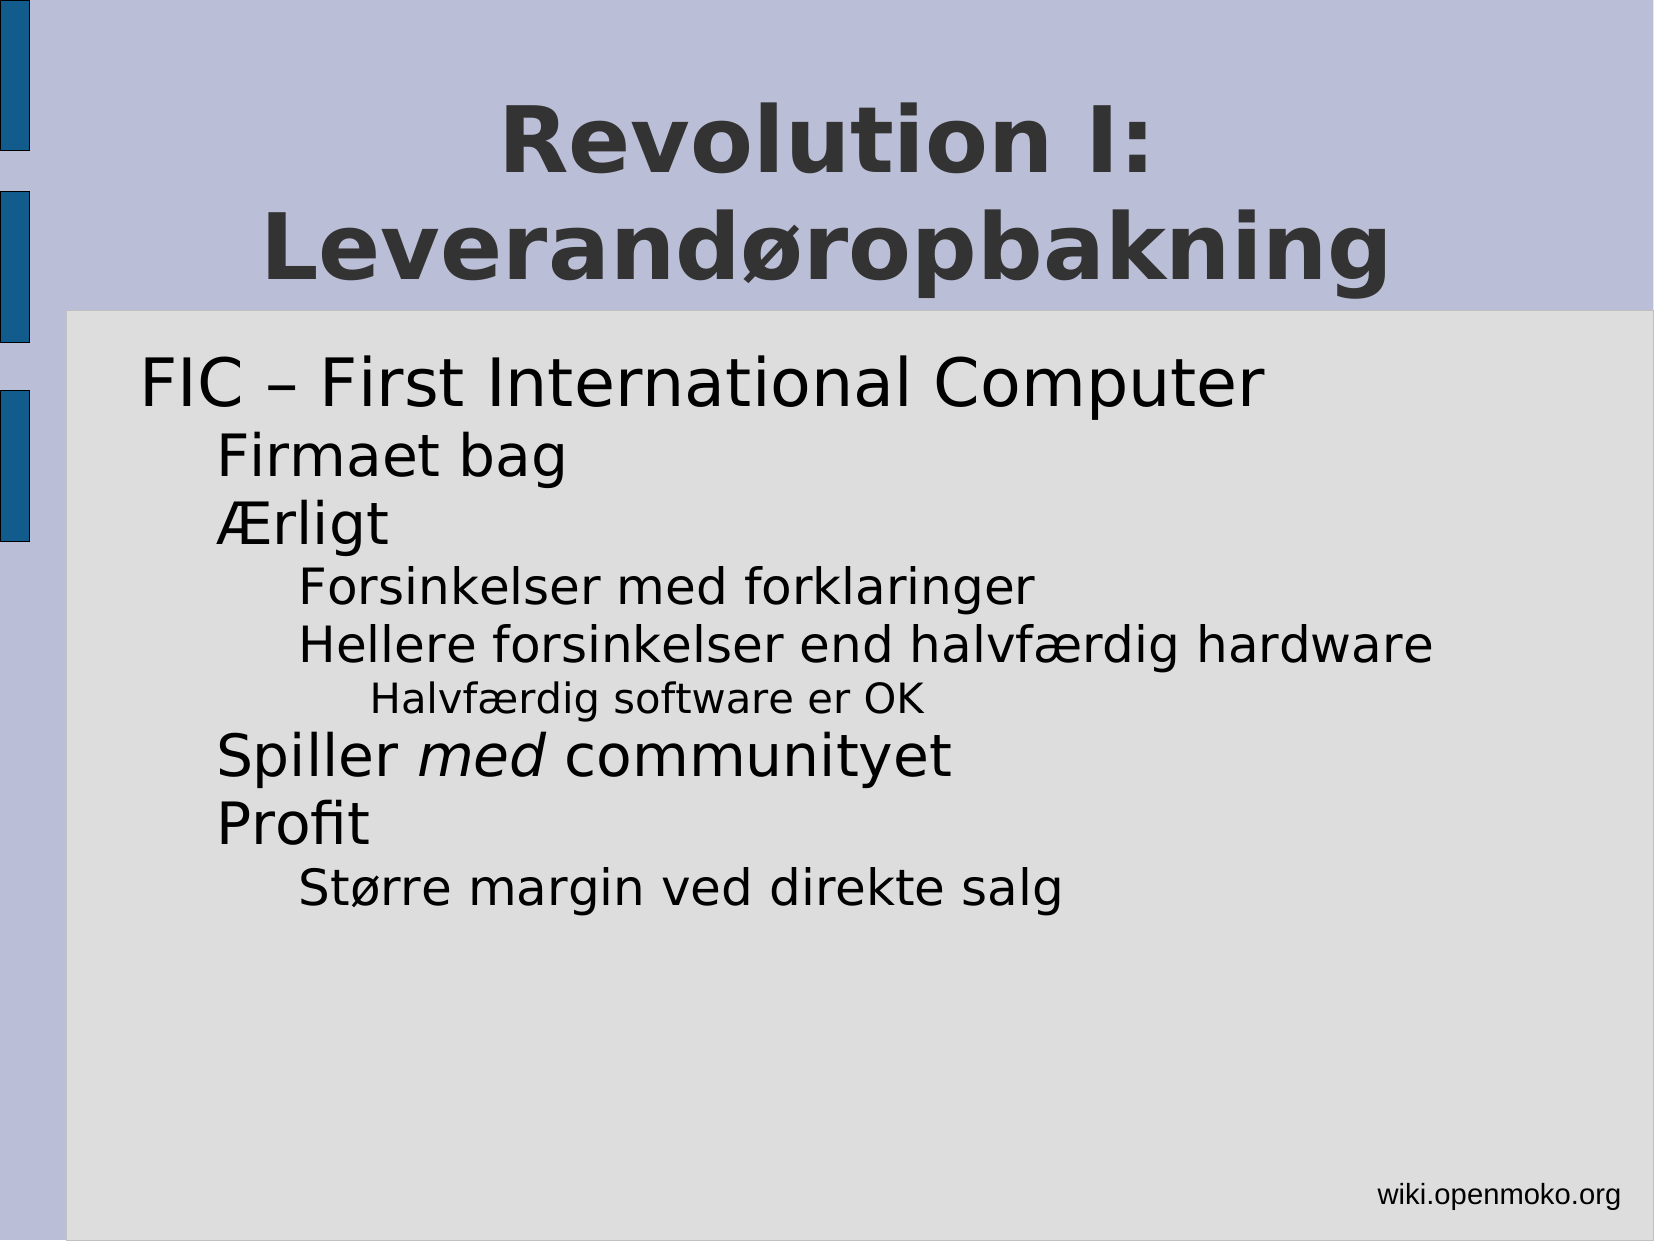

# Revolution I: Leverandøropbakning
FIC – First International Computer
Firmaet bag
Ærligt
Forsinkelser med forklaringer
Hellere forsinkelser end halvfærdig hardware
Halvfærdig software er OK
Spiller med communityet
Profit
Større margin ved direkte salg